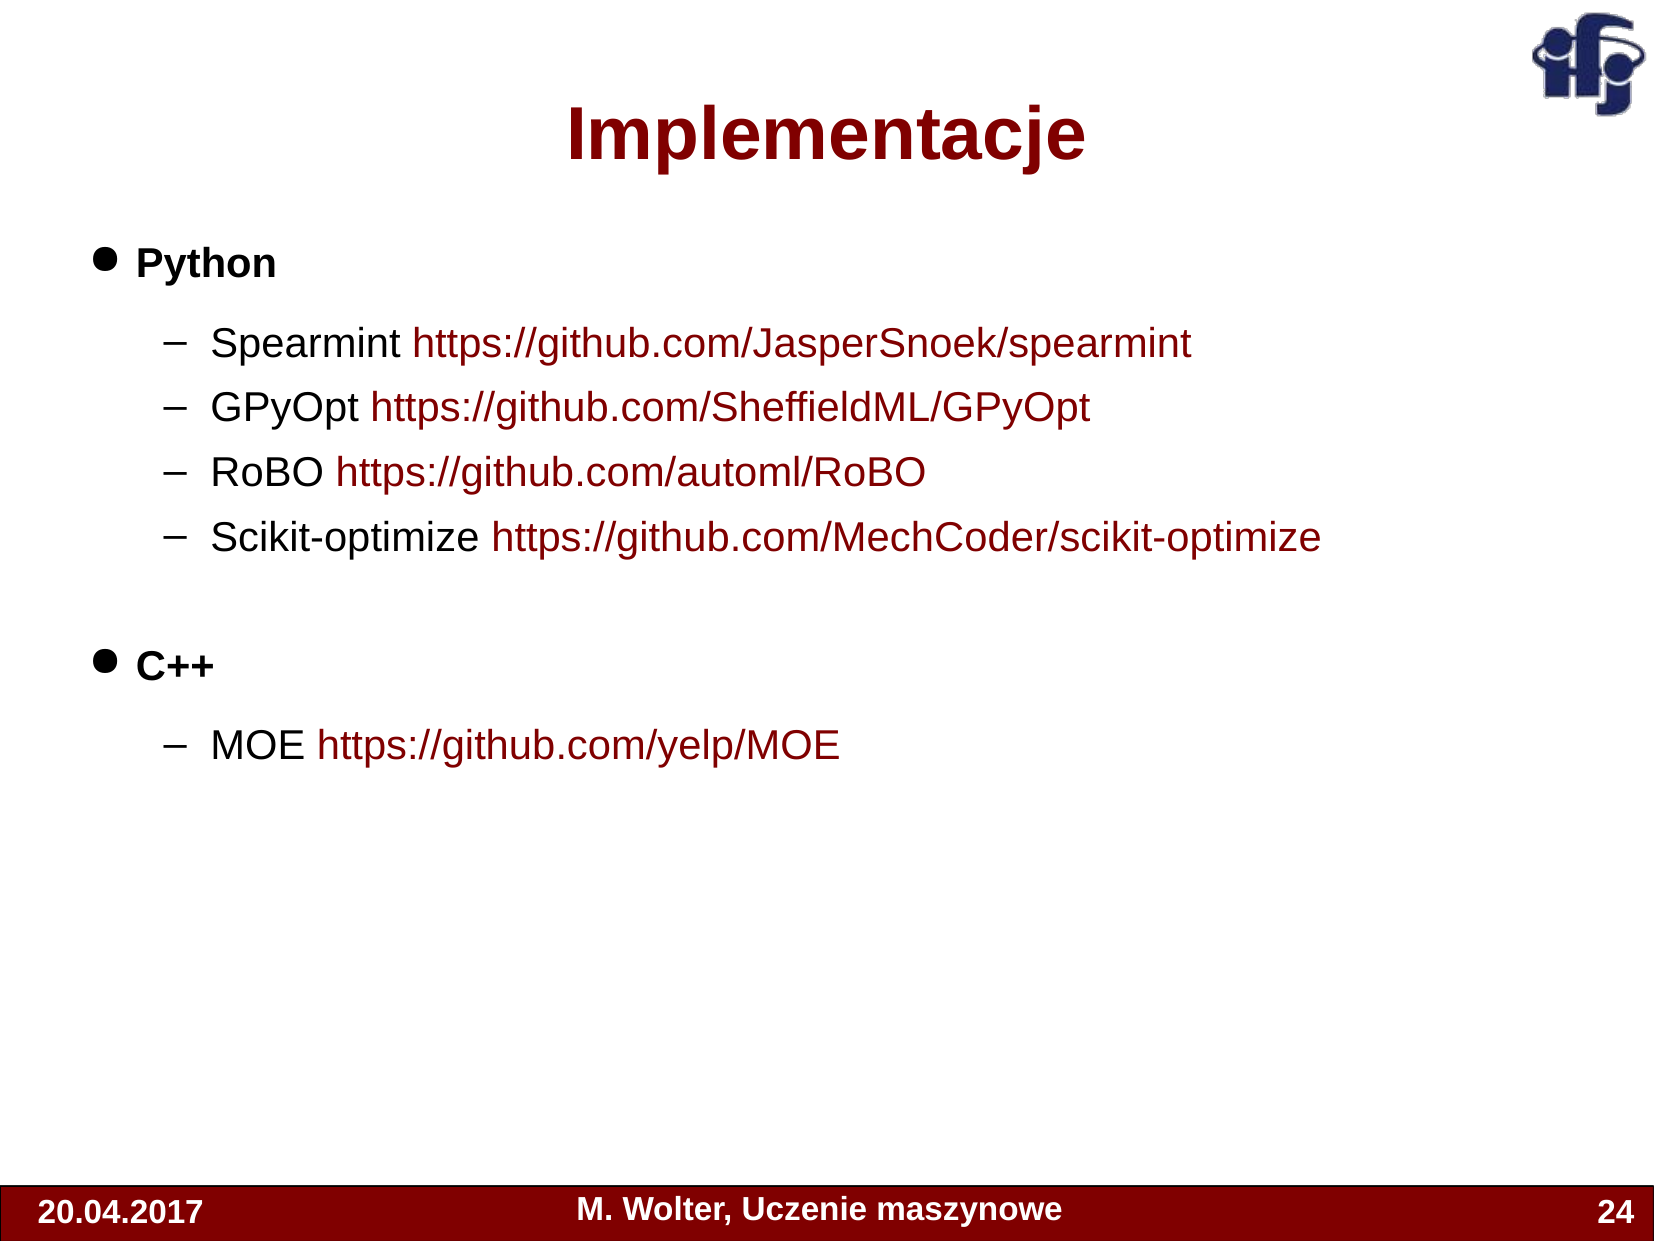

# Implementacje
Python
Spearmint https://github.com/JasperSnoek/spearmint
GPyOpt https://github.com/SheffieldML/GPyOpt
RoBO https://github.com/automl/RoBO
Scikit-optimize https://github.com/MechCoder/scikit-optimize
C++
MOE https://github.com/yelp/MOE
9.03.2017
Machine Learning, M. Wolter